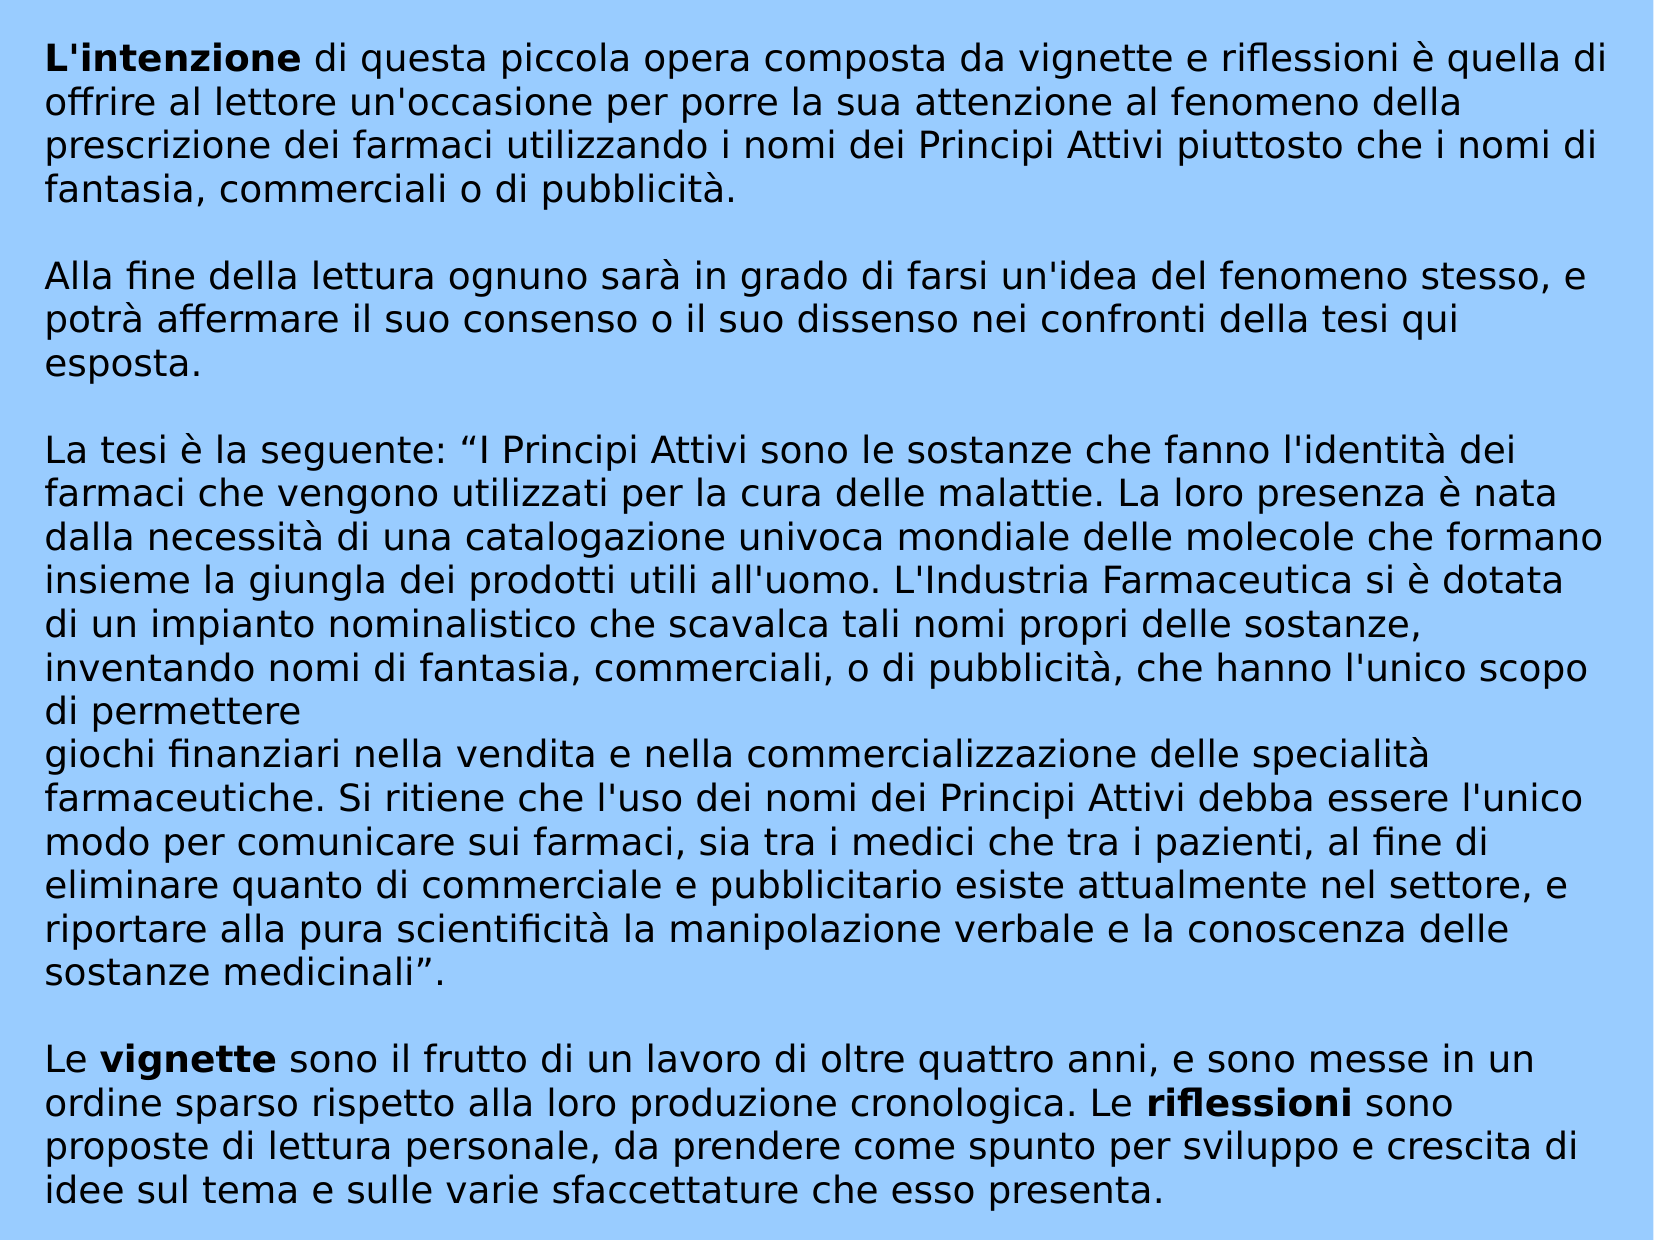

L'intenzione di questa piccola opera composta da vignette e riflessioni è quella di offrire al lettore un'occasione per porre la sua attenzione al fenomeno della prescrizione dei farmaci utilizzando i nomi dei Principi Attivi piuttosto che i nomi di fantasia, commerciali o di pubblicità.
Alla fine della lettura ognuno sarà in grado di farsi un'idea del fenomeno stesso, e potrà affermare il suo consenso o il suo dissenso nei confronti della tesi qui esposta.
La tesi è la seguente: “I Principi Attivi sono le sostanze che fanno l'identità dei farmaci che vengono utilizzati per la cura delle malattie. La loro presenza è nata dalla necessità di una catalogazione univoca mondiale delle molecole che formano insieme la giungla dei prodotti utili all'uomo. L'Industria Farmaceutica si è dotata di un impianto nominalistico che scavalca tali nomi propri delle sostanze, inventando nomi di fantasia, commerciali, o di pubblicità, che hanno l'unico scopo di permettere
giochi finanziari nella vendita e nella commercializzazione delle specialità farmaceutiche. Si ritiene che l'uso dei nomi dei Principi Attivi debba essere l'unico modo per comunicare sui farmaci, sia tra i medici che tra i pazienti, al fine di eliminare quanto di commerciale e pubblicitario esiste attualmente nel settore, e riportare alla pura scientificità la manipolazione verbale e la conoscenza delle sostanze medicinali”.
Le vignette sono il frutto di un lavoro di oltre quattro anni, e sono messe in un ordine sparso rispetto alla loro produzione cronologica. Le riflessioni sono proposte di lettura personale, da prendere come spunto per sviluppo e crescita di idee sul tema e sulle varie sfaccettature che esso presenta.
Mauro Pecchioli